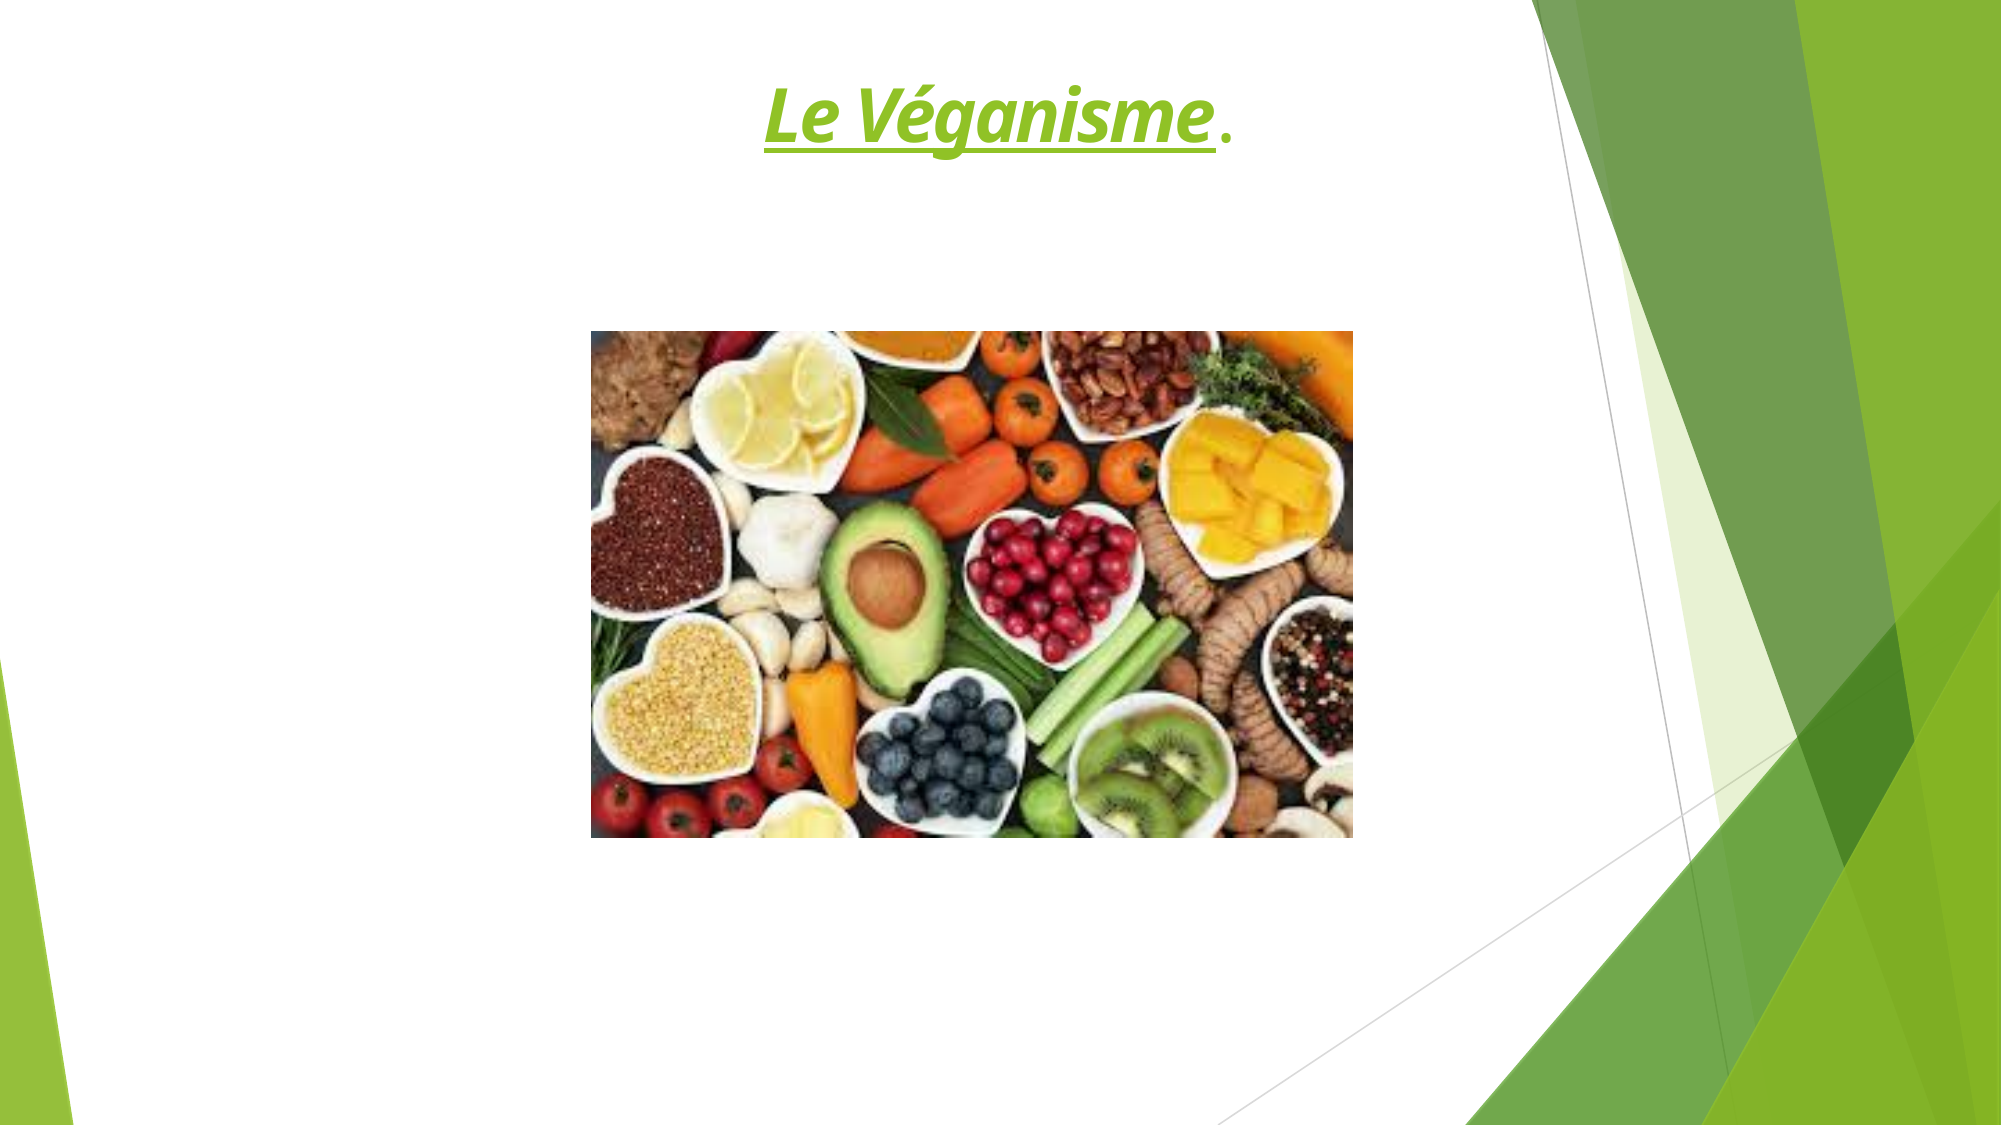

# Le Véganisme.
Délia Jamon-Egloff
1PRHC
2 ème Année bac pro cuisine